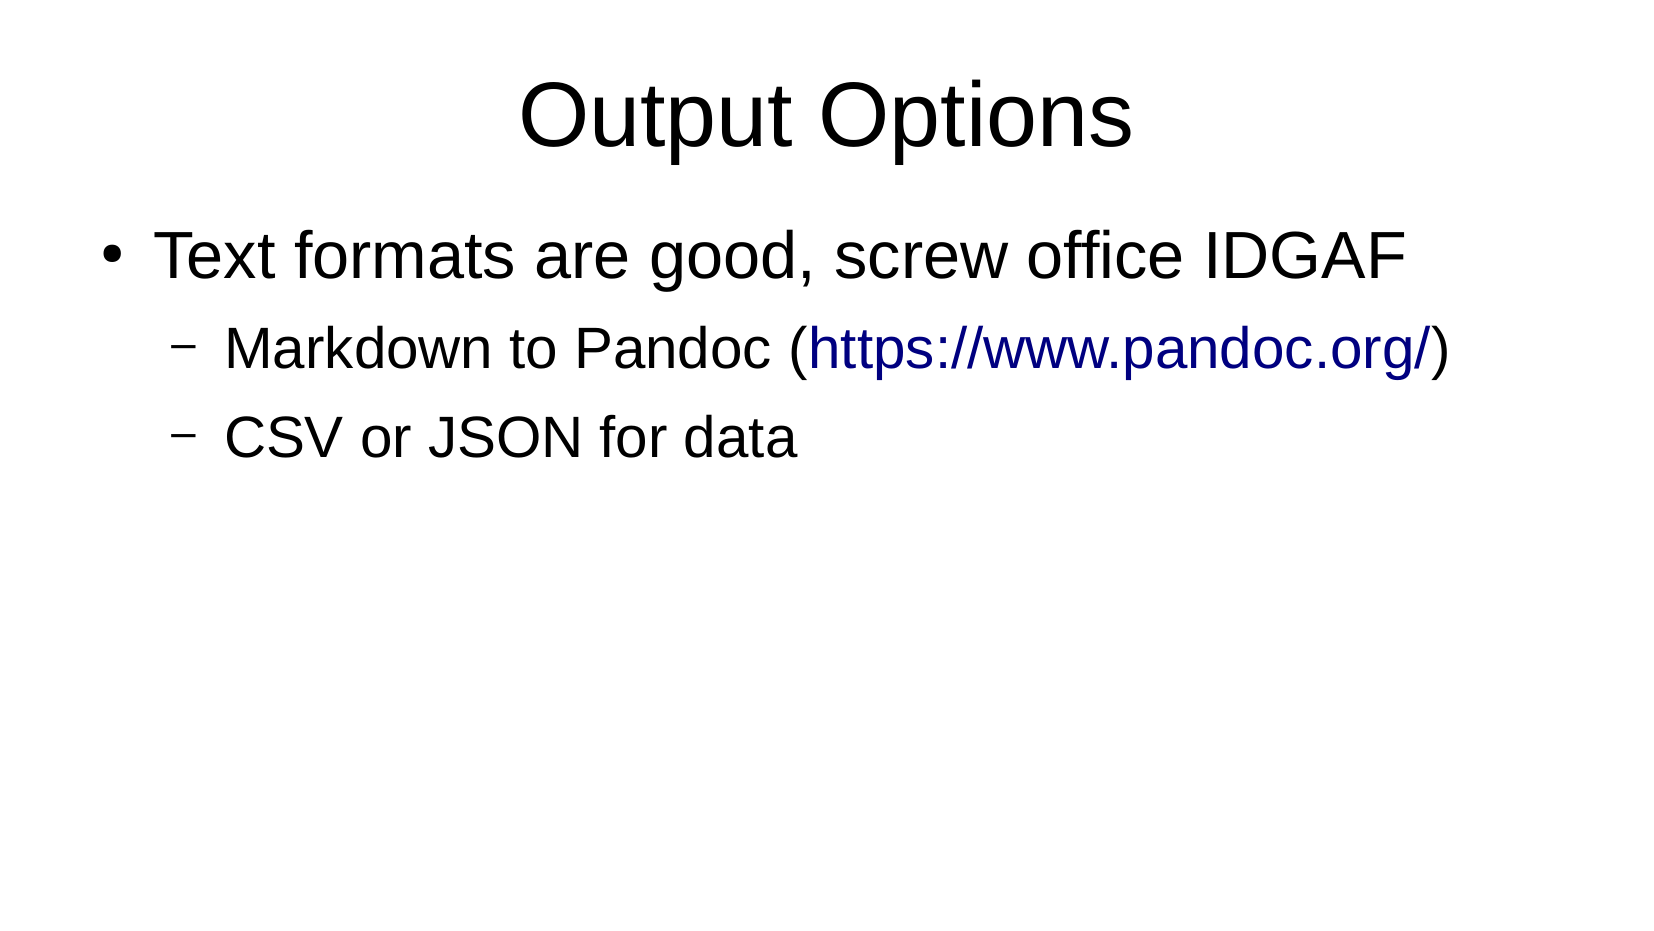

# Output Options
Text formats are good, screw office IDGAF
Markdown to Pandoc (https://www.pandoc.org/)
CSV or JSON for data